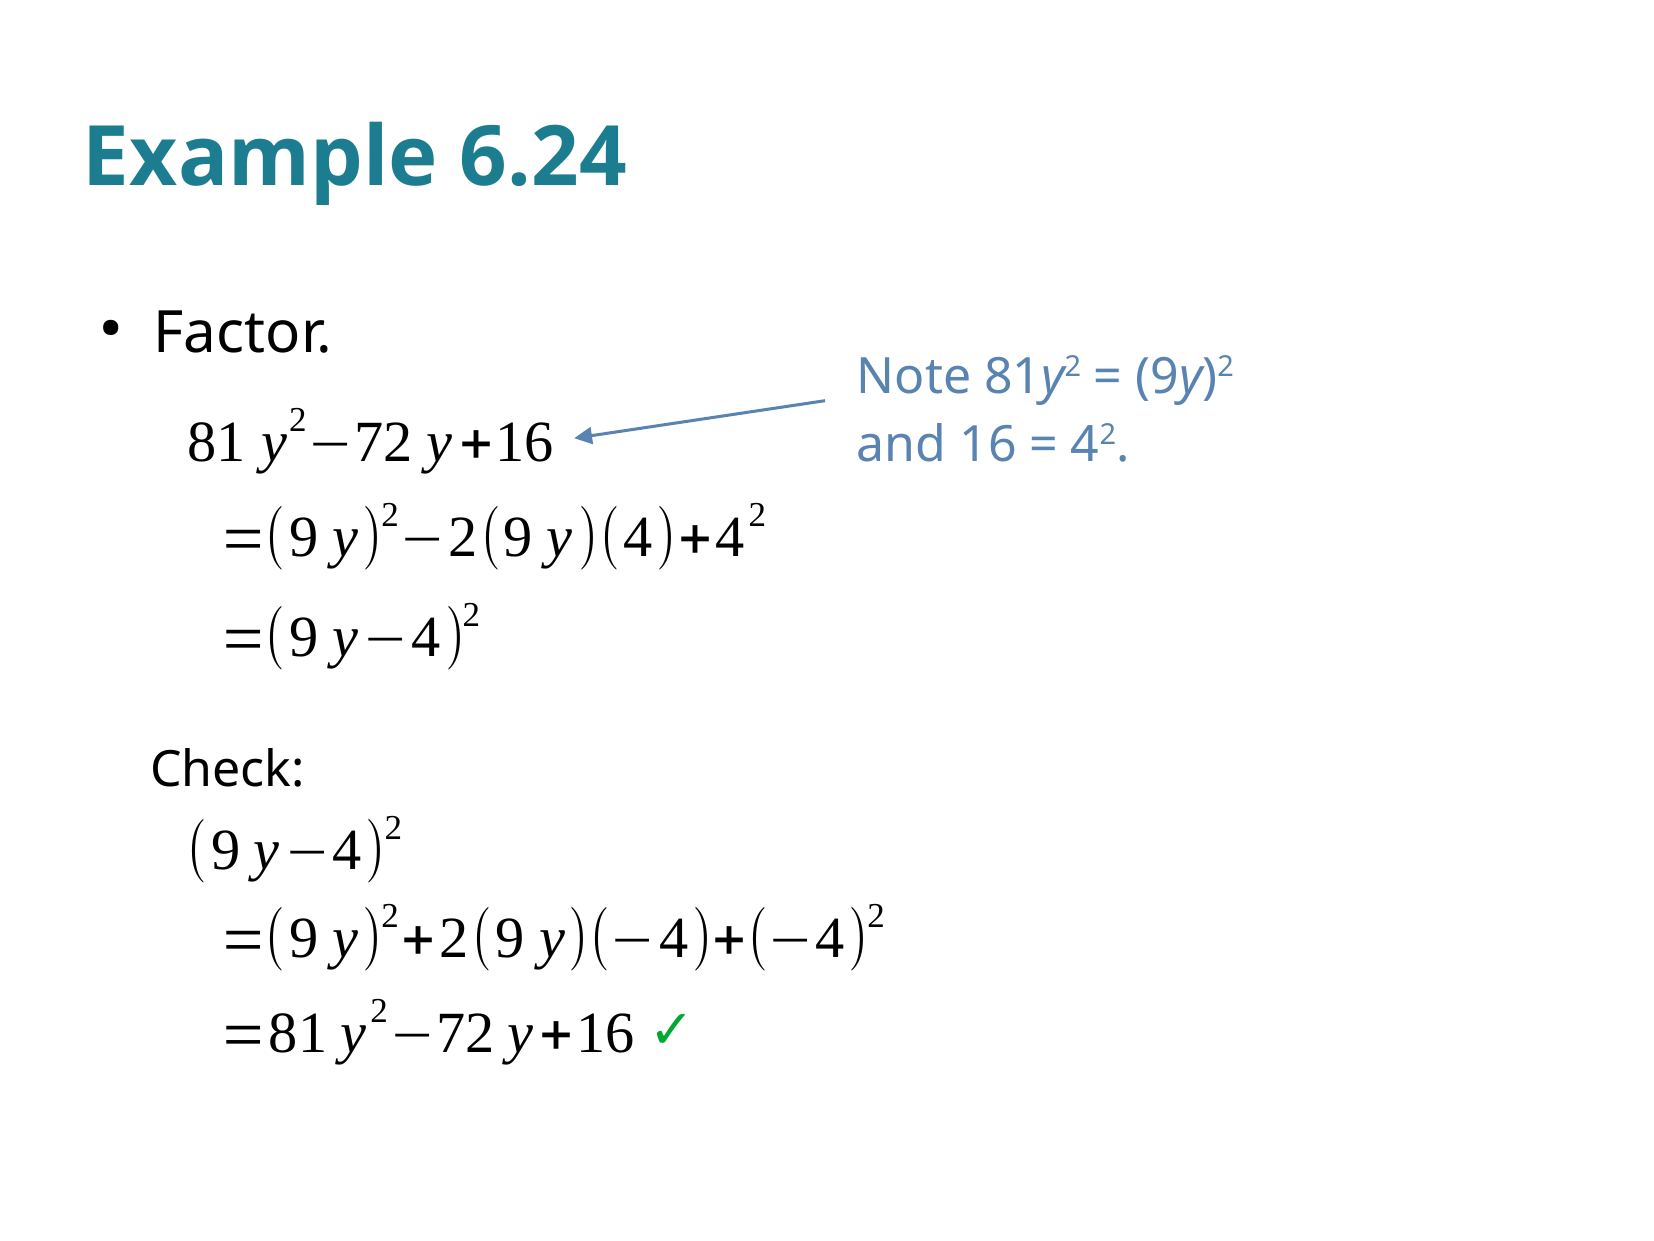

# Example 6.24
Factor.
Note 81y2 = (9y)2 and 16 = 42.
Check:
✓